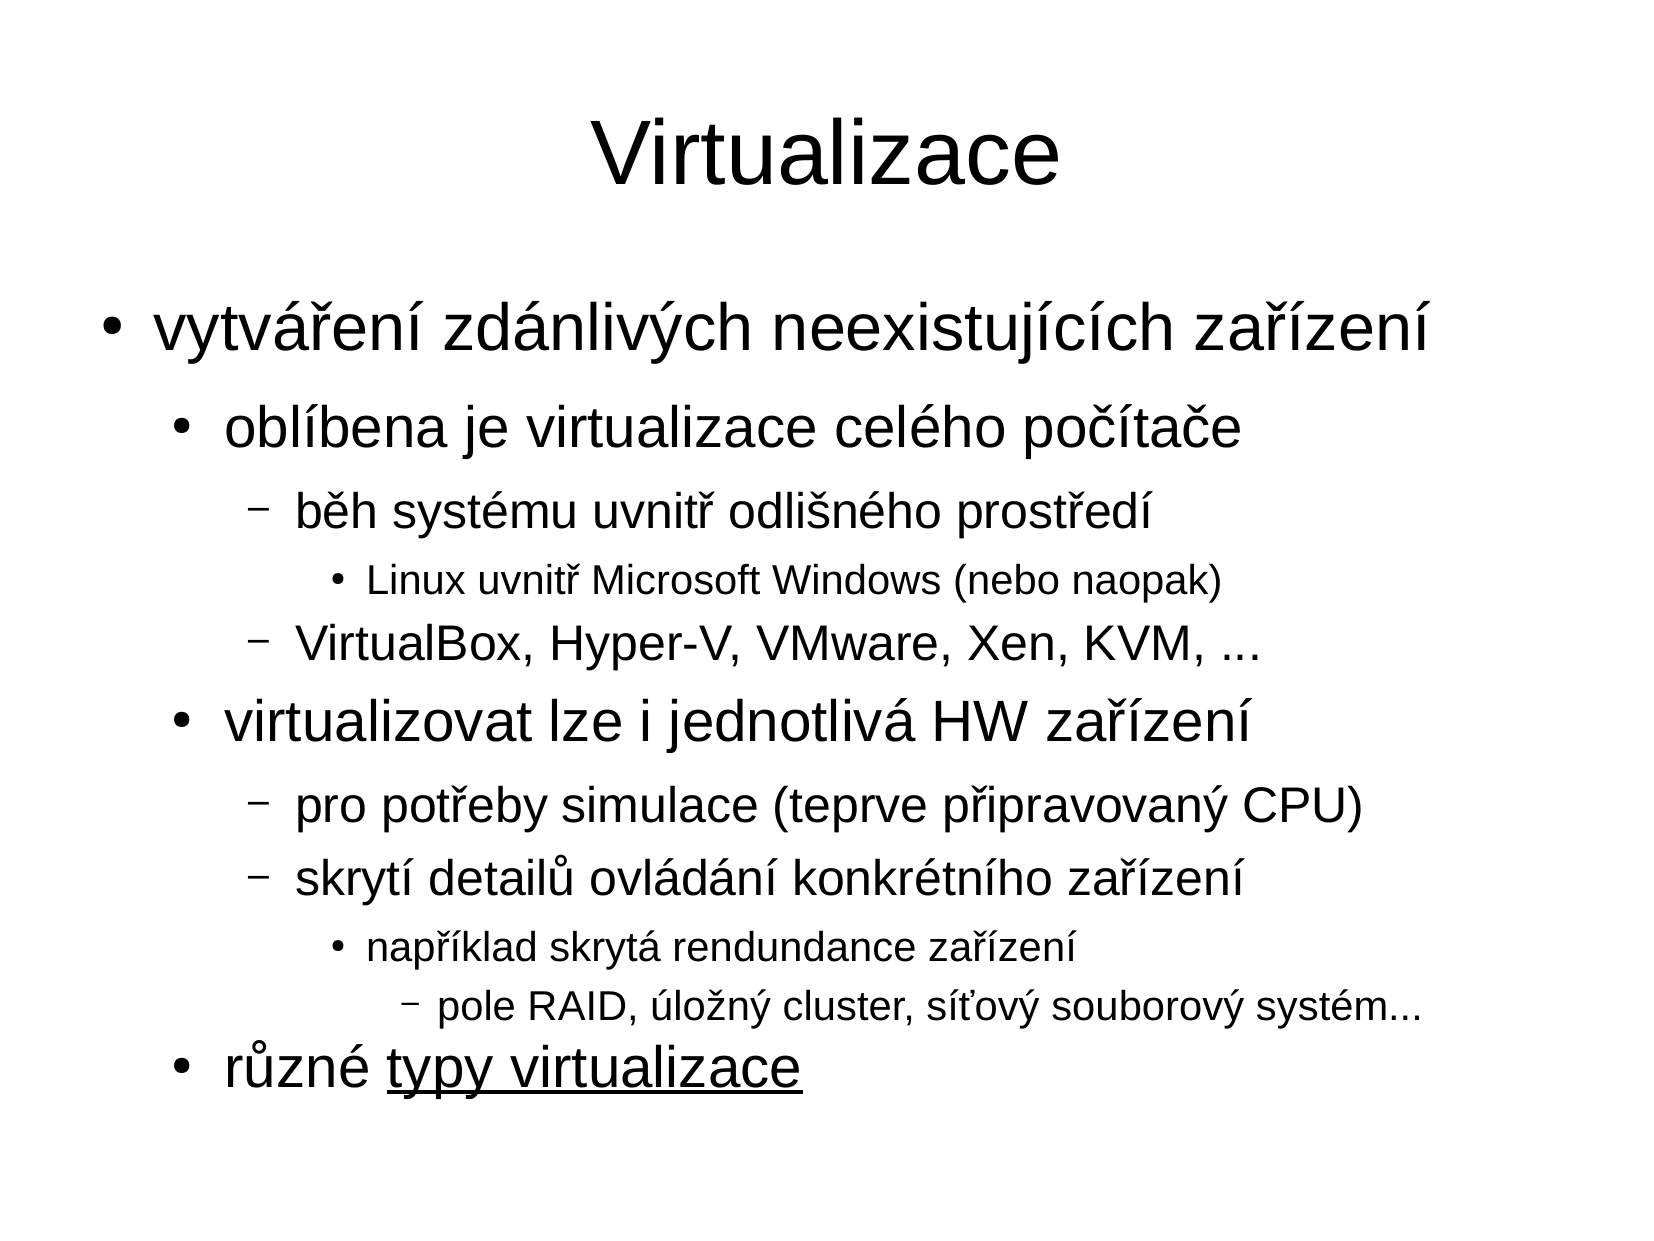

# Virtualizace
vytváření zdánlivých neexistujících zařízení
oblíbena je virtualizace celého počítače
běh systému uvnitř odlišného prostředí
Linux uvnitř Microsoft Windows (nebo naopak)
VirtualBox, Hyper-V, VMware, Xen, KVM, ...
virtualizovat lze i jednotlivá HW zařízení
pro potřeby simulace (teprve připravovaný CPU)
skrytí detailů ovládání konkrétního zařízení
například skrytá rendundance zařízení
pole RAID, úložný cluster, síťový souborový systém...
různé typy virtualizace